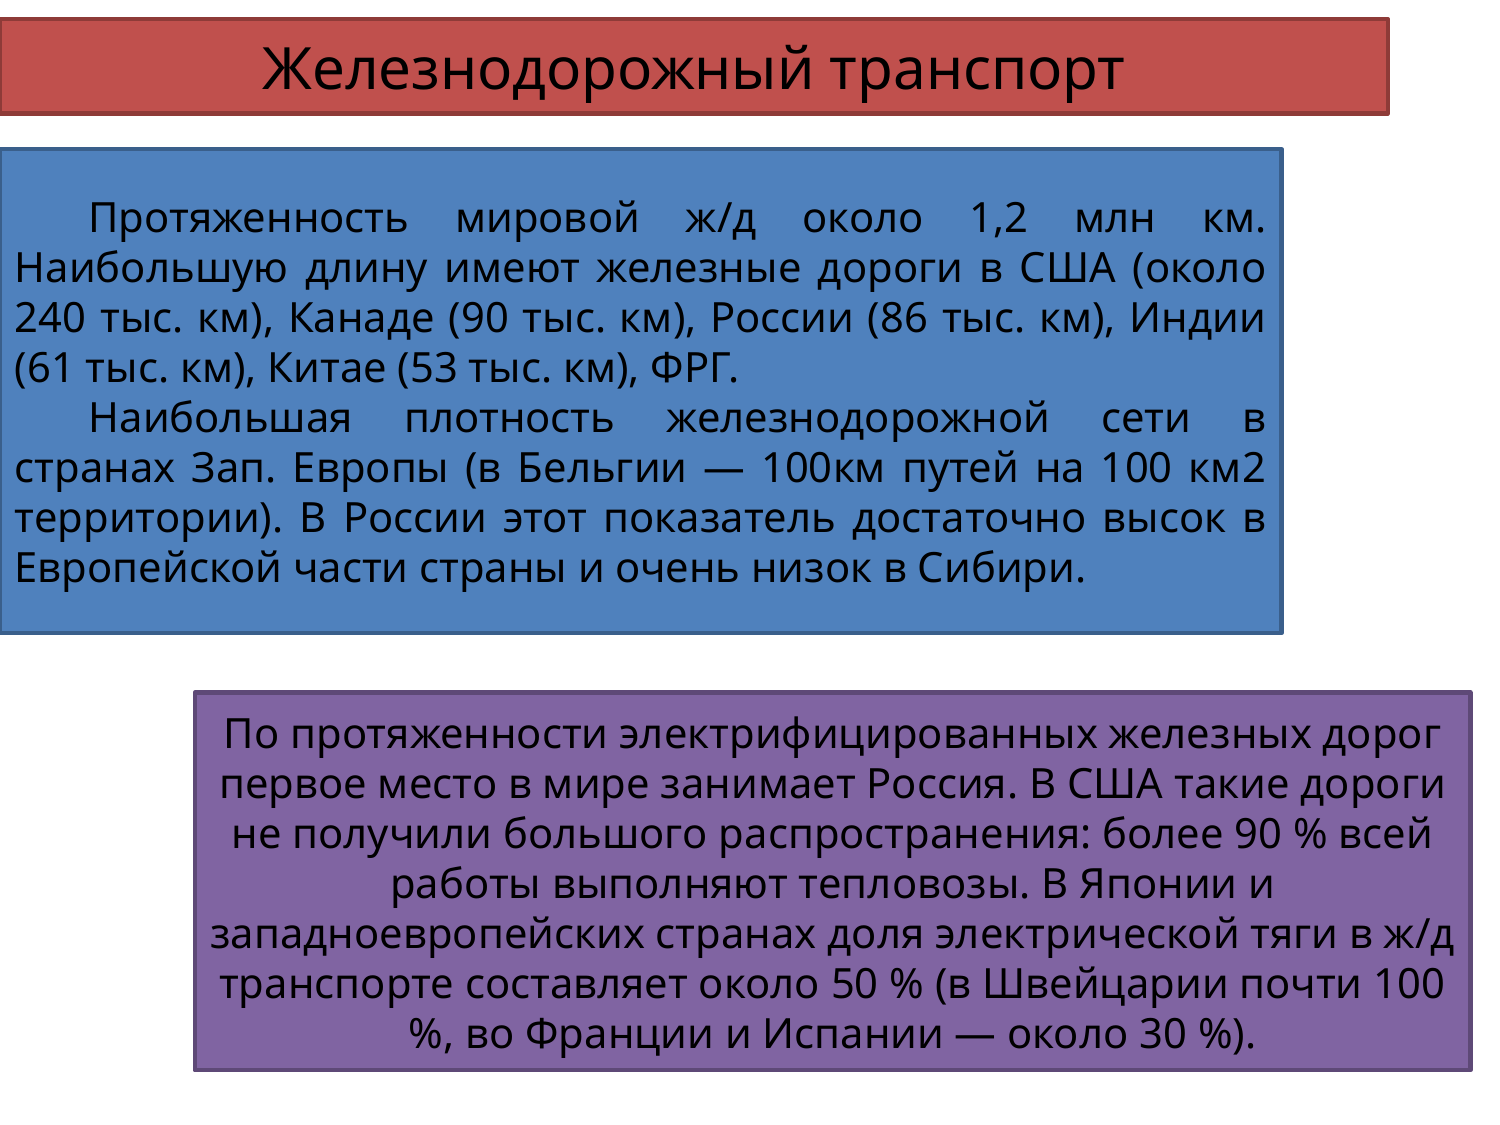

Железнодорожный транспорт
	Протяженность мировой ж/д около 1,2 млн км. Наибольшую длину имеют железные дороги в США (около 240 тыс. км), Канаде (90 тыс. км), России (86 тыс. км), Индии (61 тыс. км), Китае (53 тыс. км), ФРГ.
	Наибольшая плотность железнодорожной сети в странах Зап. Европы (в Бельгии — 100км путей на 100 км2 территории). В России этот показатель достаточно высок в Европейской части страны и очень низок в Сибири.
По протяженности электрифицированных железных дорог первое место в мире занимает Россия. В США такие дороги не получили большого распространения: более 90 % всей работы выполняют тепловозы. В Японии и западноевропейских странах доля электрической тяги в ж/д транспорте составляет около 50 % (в Швейцарии почти 100 %, во Франции и Испании — около 30 %).